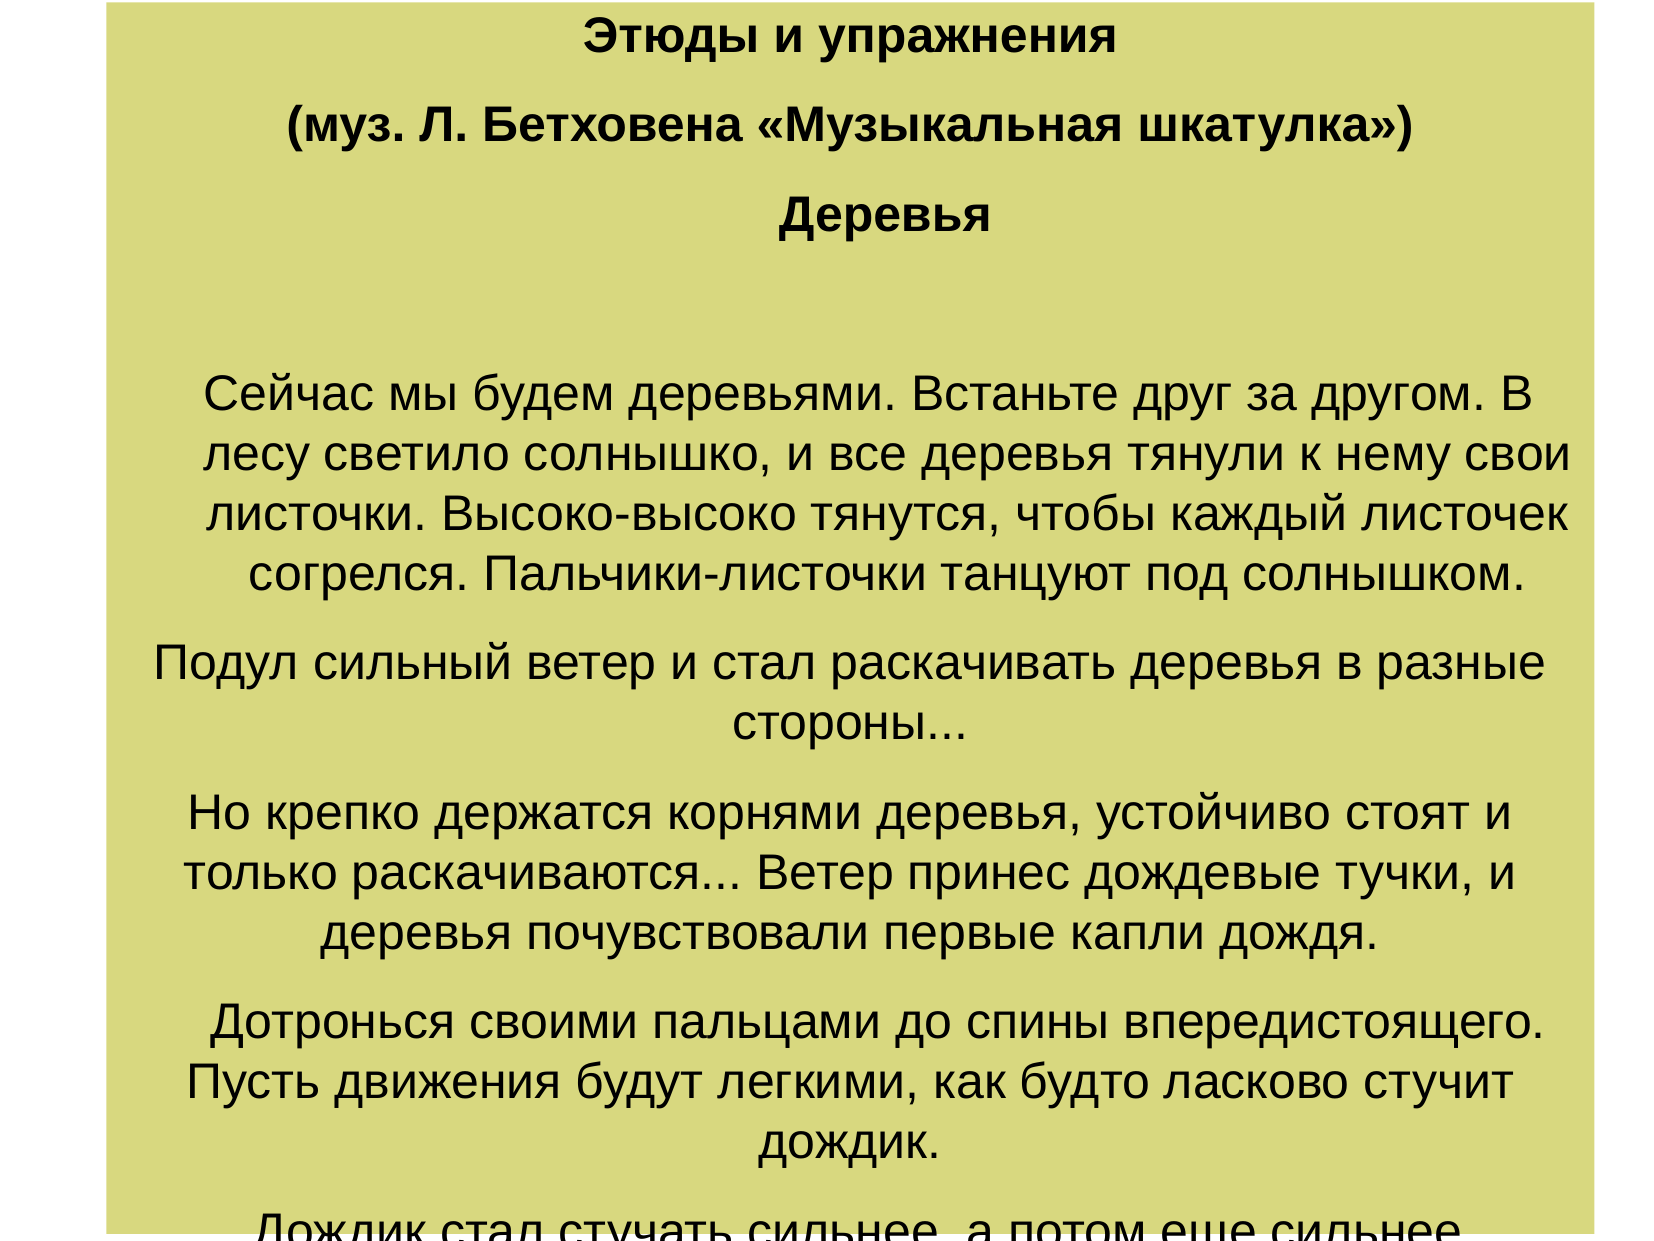

# Этюды и упражнения
(муз. Л. Бетховена «Музыкальная шкатулка»)
 Деревья
Сейчас мы будем деревьями. Встаньте друг за другом. В лесу светило солнышко, и все деревья тянули к нему свои листочки. Высоко-высоко тянутся, чтобы каждый листочек согрелся. Пальчики-листочки танцуют под солнышком.
Подул сильный ветер и стал раскачивать деревья в разные стороны...
Но крепко держатся корнями деревья, устойчиво стоят и только раскачиваются... Ветер принес дождевые тучки, и деревья почувствовали первые капли дождя.
 Дотронься своими пальцами до спины впередистоящего. Пусть движения будут легкими, как будто ласково стучит дождик.
 Дождик стал стучать сильнее, а потом еще сильнее...
И деревья стали жалеть друг друга. Гладить, защищать от сильных ударов дождя. Но вот вновь появилось солнышко, деревья обрадовались, стряхнули с себя лишние капли дождя и оставили только необходимую влагу. Почувствовали свежесть, бодрость и уверенность.